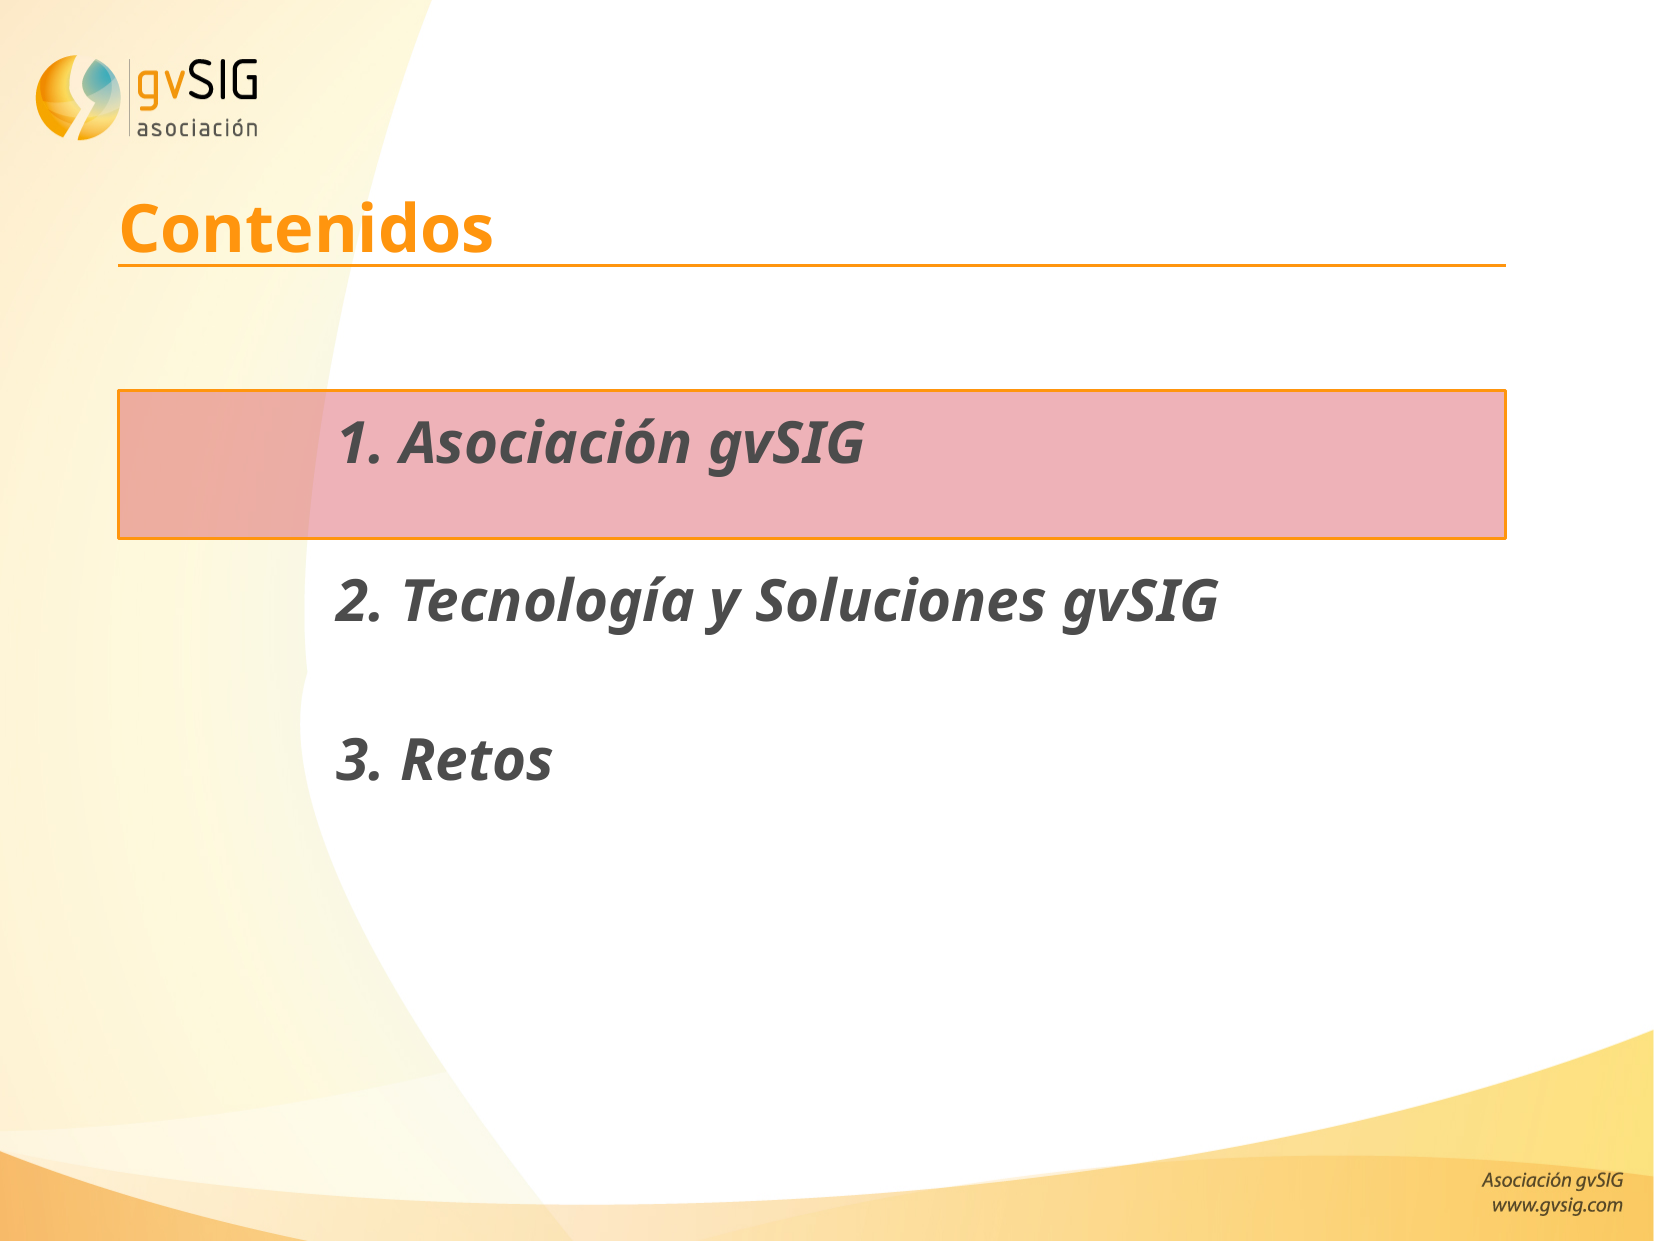

# Contenidos
1. Asociación gvSIG
2. Tecnología y Soluciones gvSIG
3. Retos